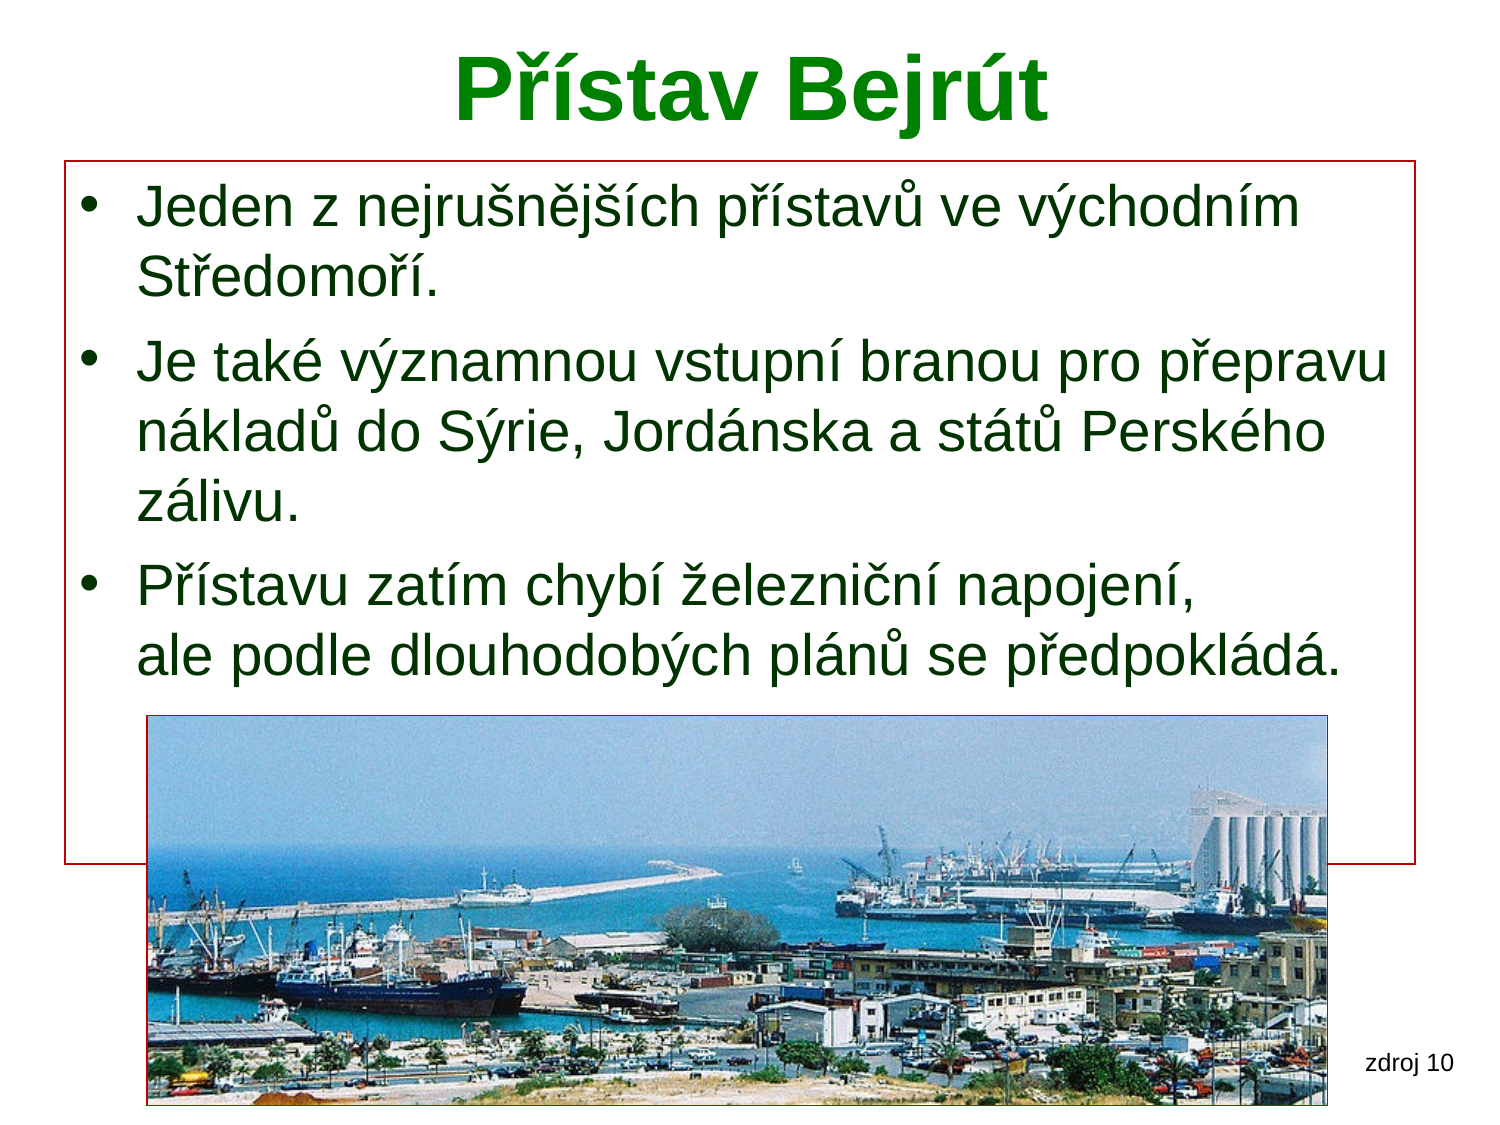

# Přístav Bejrút
Jeden z nejrušnějších přístavů ve východním Středomoří.
Je také významnou vstupní branou pro přepravu nákladů do Sýrie, Jordánska a států Perského zálivu.
Přístavu zatím chybí železniční napojení,
ale podle dlouhodobých plánů se předpokládá.
zdroj 10